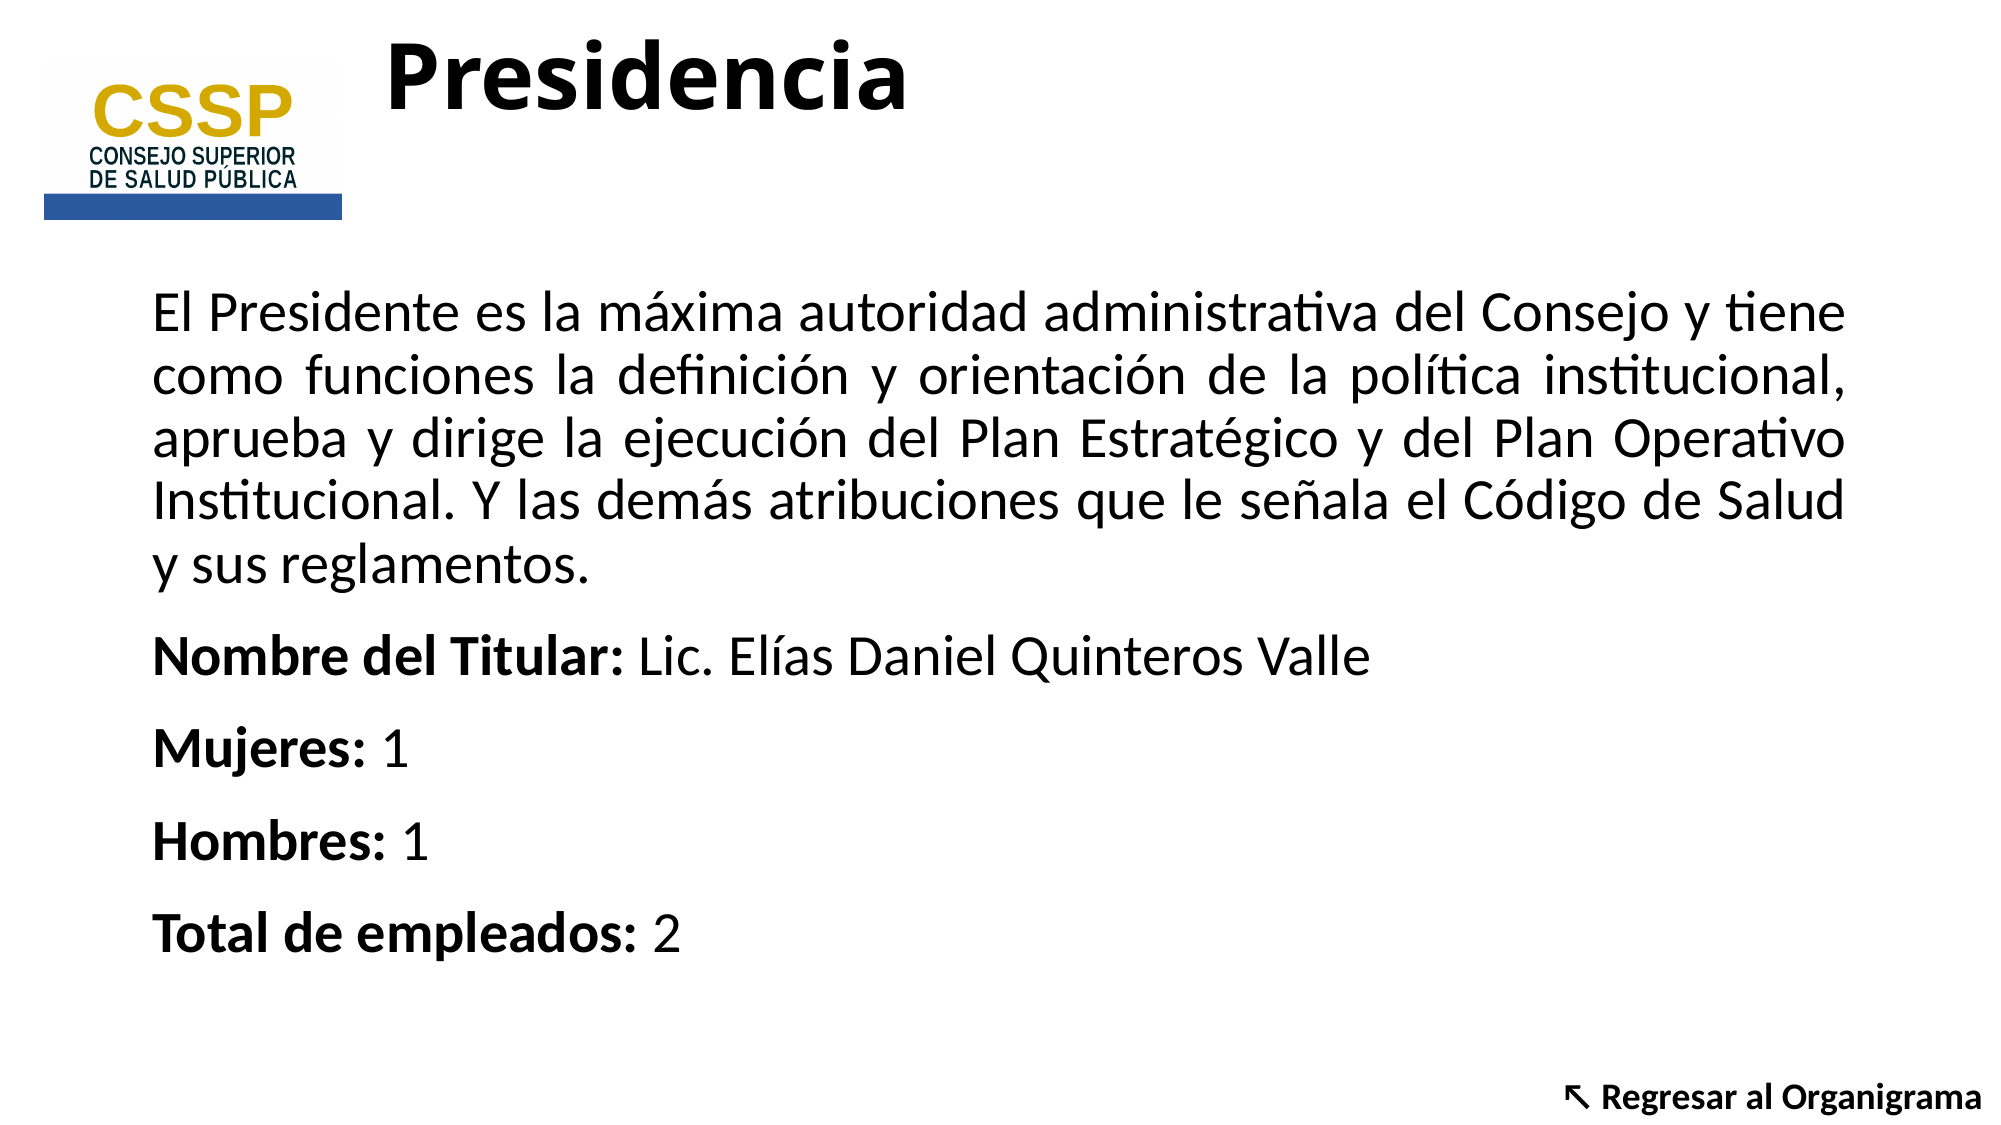

# Presidencia
El Presidente es la máxima autoridad administrativa del Consejo y tiene como funciones la definición y orientación de la política institucional, aprueba y dirige la ejecución del Plan Estratégico y del Plan Operativo Institucional. Y las demás atribuciones que le señala el Código de Salud y sus reglamentos.
Nombre del Titular: Lic. Elías Daniel Quinteros Valle
Mujeres: 1
Hombres: 1
Total de empleados: 2
↖ Regresar al Organigrama